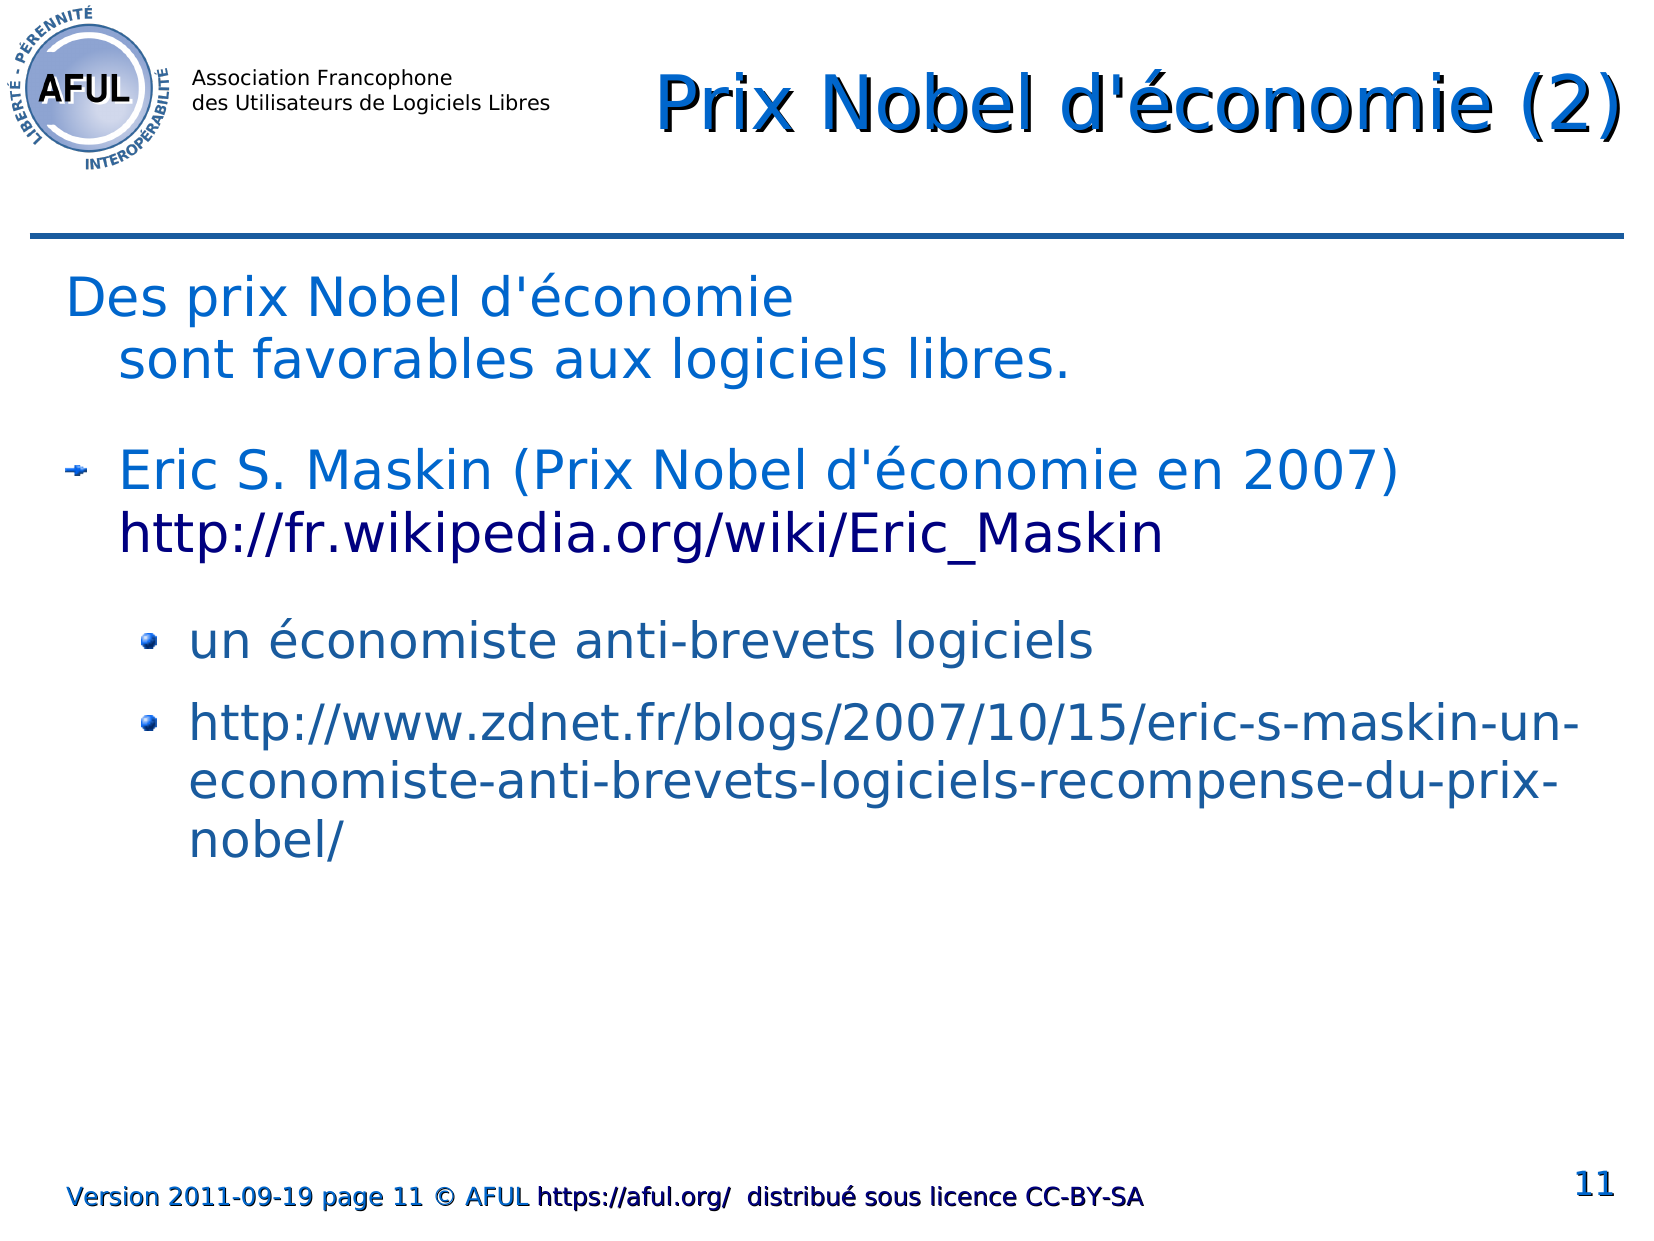

# Prix Nobel d'économie (2)
Des prix Nobel d'économie
sont favorables aux logiciels libres.
Eric S. Maskin (Prix Nobel d'économie en 2007) http://fr.wikipedia.org/wiki/Eric_Maskin
un économiste anti-brevets logiciels
http://www.zdnet.fr/blogs/2007/10/15/eric-s-maskin-un-economiste-anti-brevets-logiciels-recompense-du-prix-nobel/